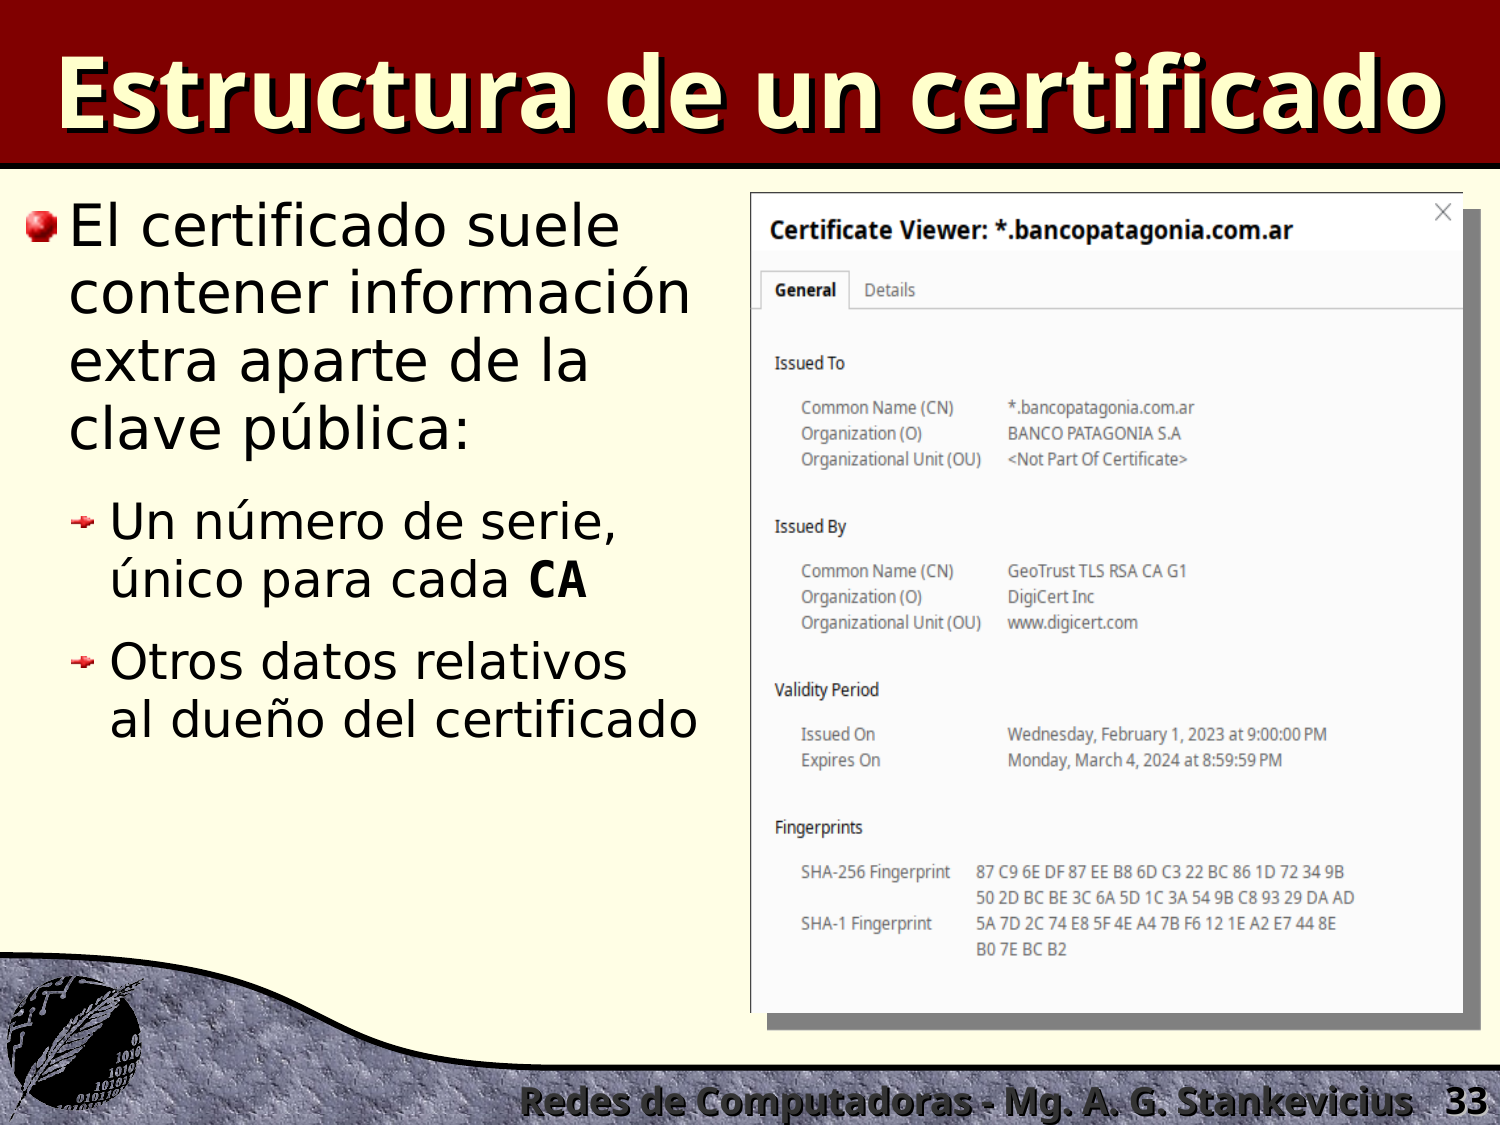

# Estructura de un certificado
El certificado suele
contener información
extra aparte de la
clave pública:
Un número de serie,
único para cada CA
Otros datos relativos
al dueño del certificado
33